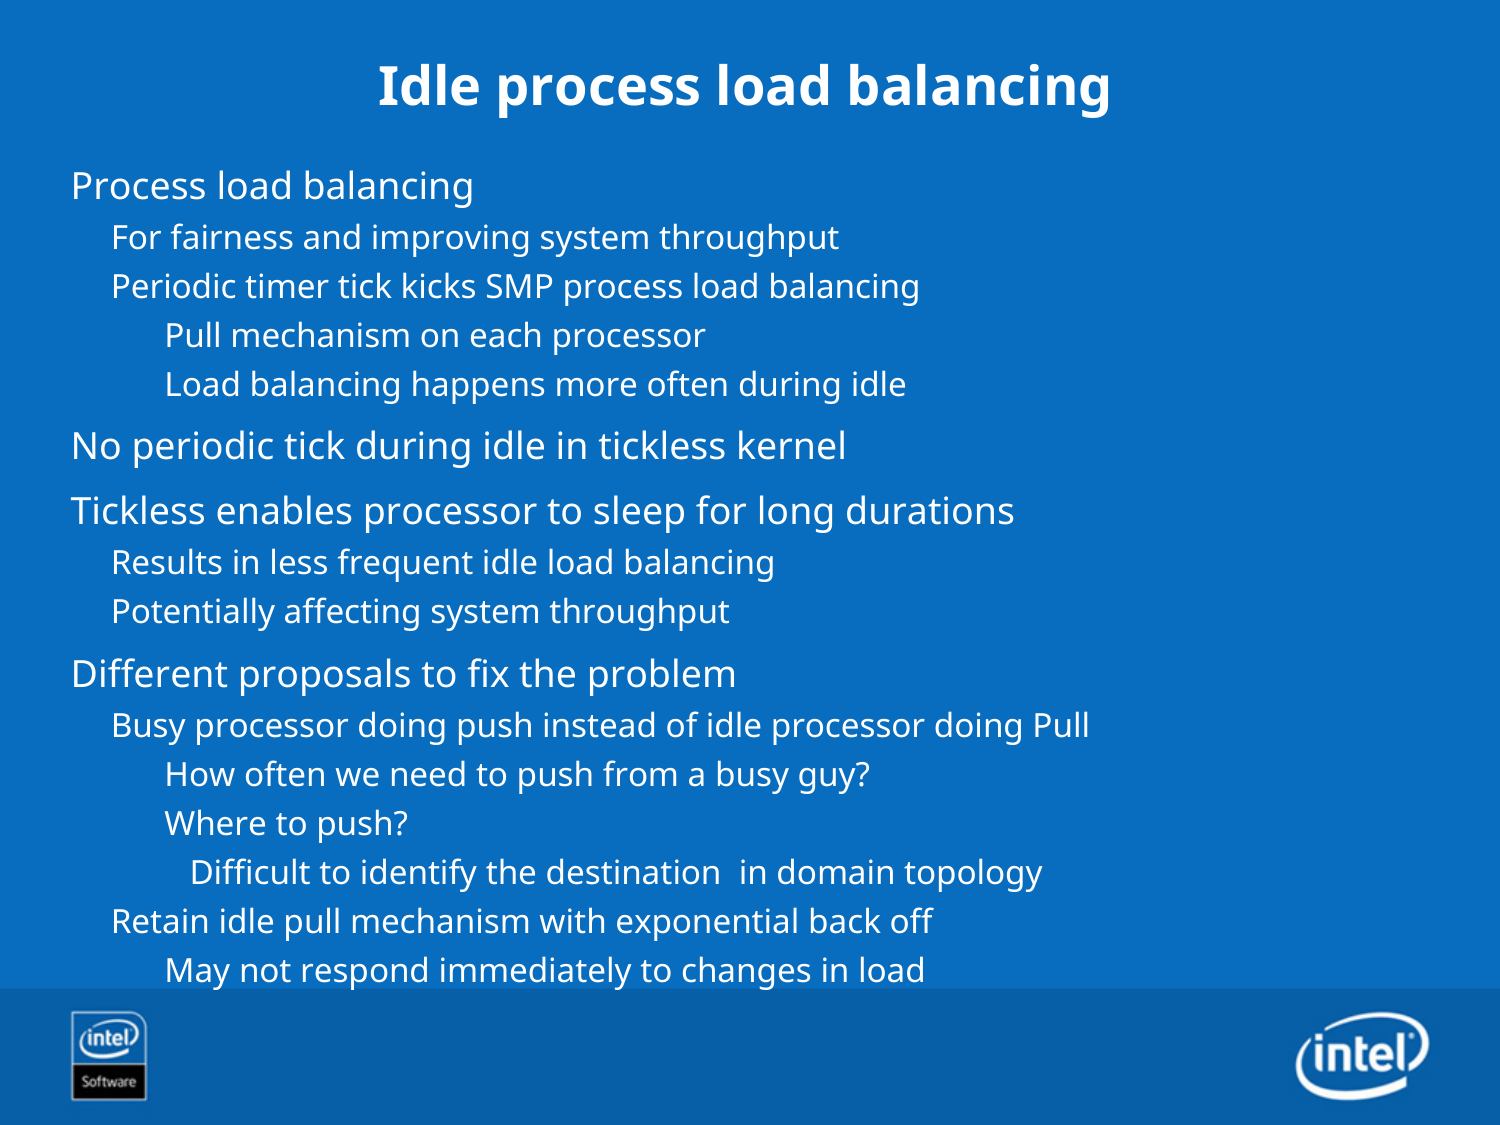

# Idle process load balancing
Process load balancing
For fairness and improving system throughput
Periodic timer tick kicks SMP process load balancing
Pull mechanism on each processor
Load balancing happens more often during idle
No periodic tick during idle in tickless kernel
Tickless enables processor to sleep for long durations
Results in less frequent idle load balancing
Potentially affecting system throughput
Different proposals to fix the problem
Busy processor doing push instead of idle processor doing Pull
How often we need to push from a busy guy?
Where to push?
Difficult to identify the destination in domain topology
Retain idle pull mechanism with exponential back off
May not respond immediately to changes in load